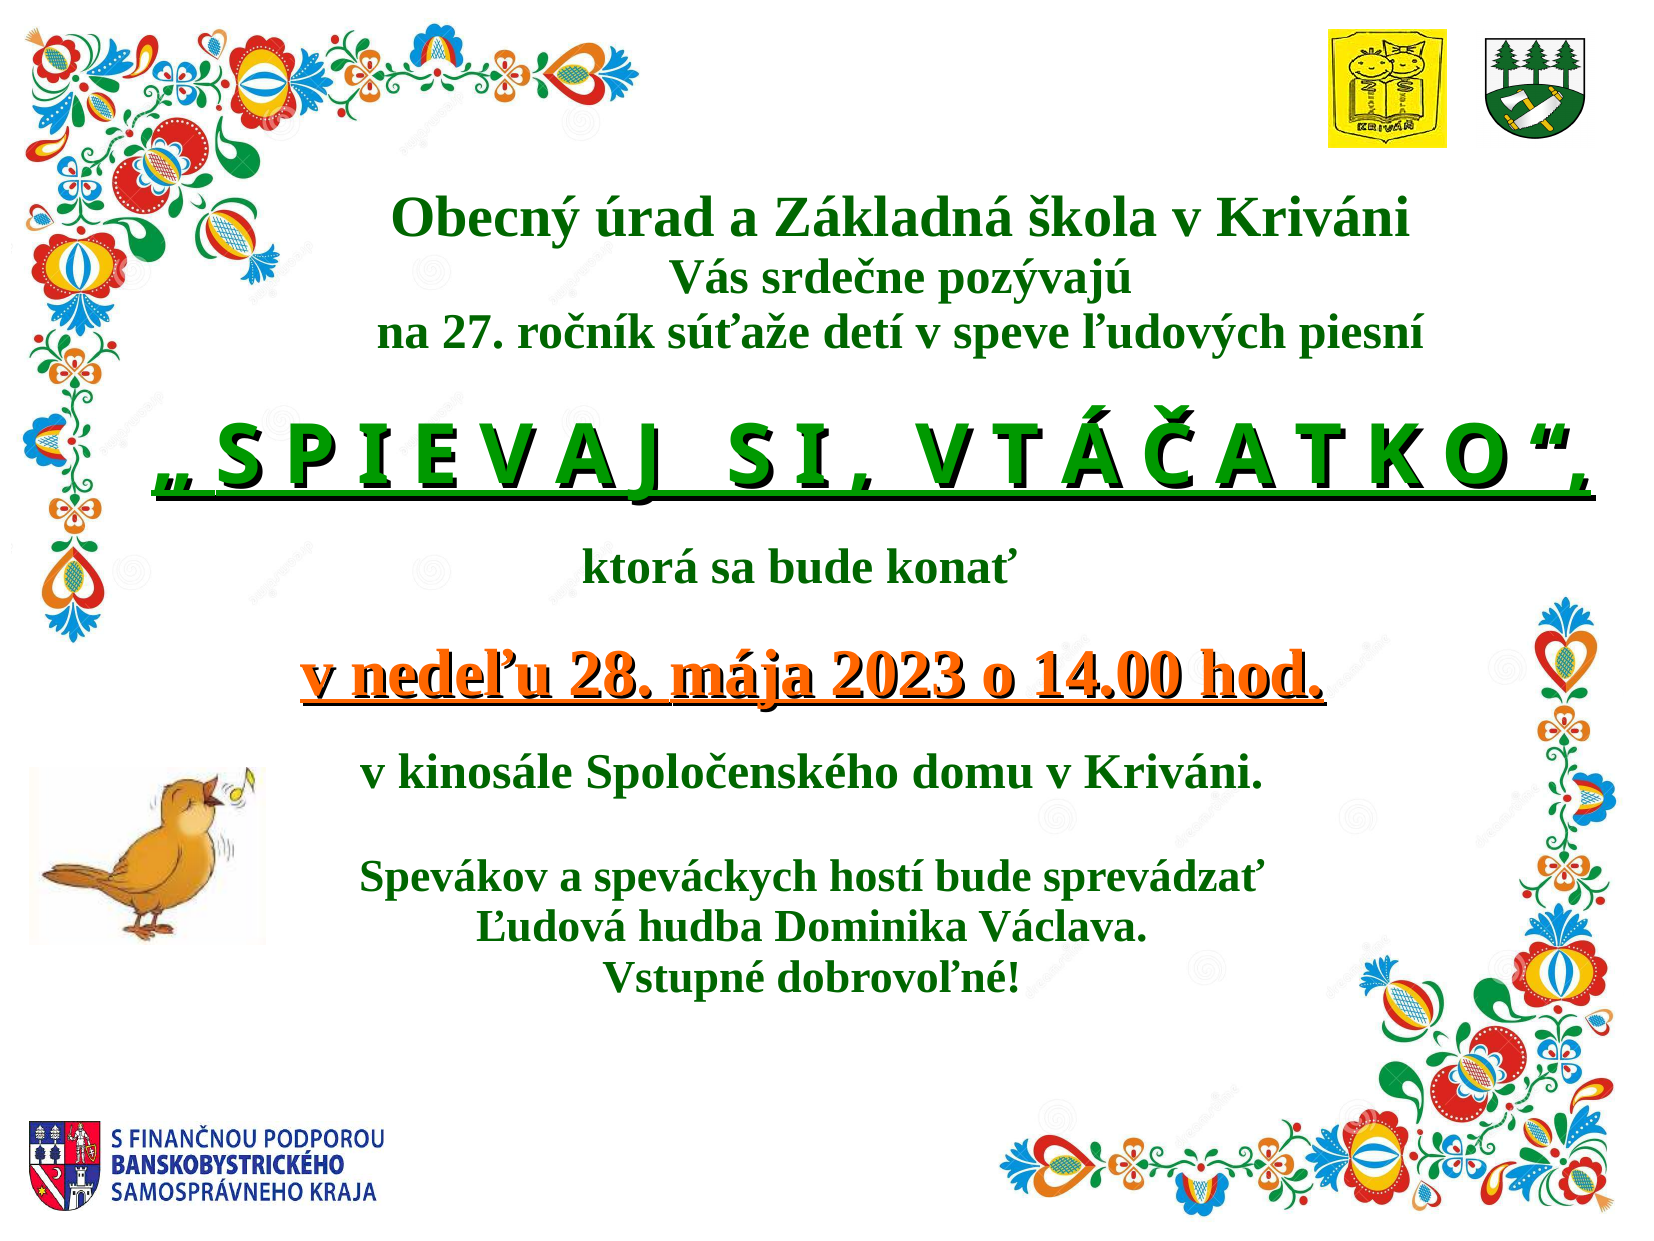

Obecný úrad a Základná škola v Kriváni
Vás srdečne pozývajú
na 27. ročník súťaže detí v speve ľudových piesní
„ S P I E V A J S I , V T Á Č A T K O “,
ktorá sa bude konať
v nedeľu 28. mája 2023 o 14.00 hod.
v kinosále Spoločenského domu v Kriváni.
Spevákov a speváckych hostí bude sprevádzať
Ľudová hudba Dominika Václava.
Vstupné dobrovoľné!